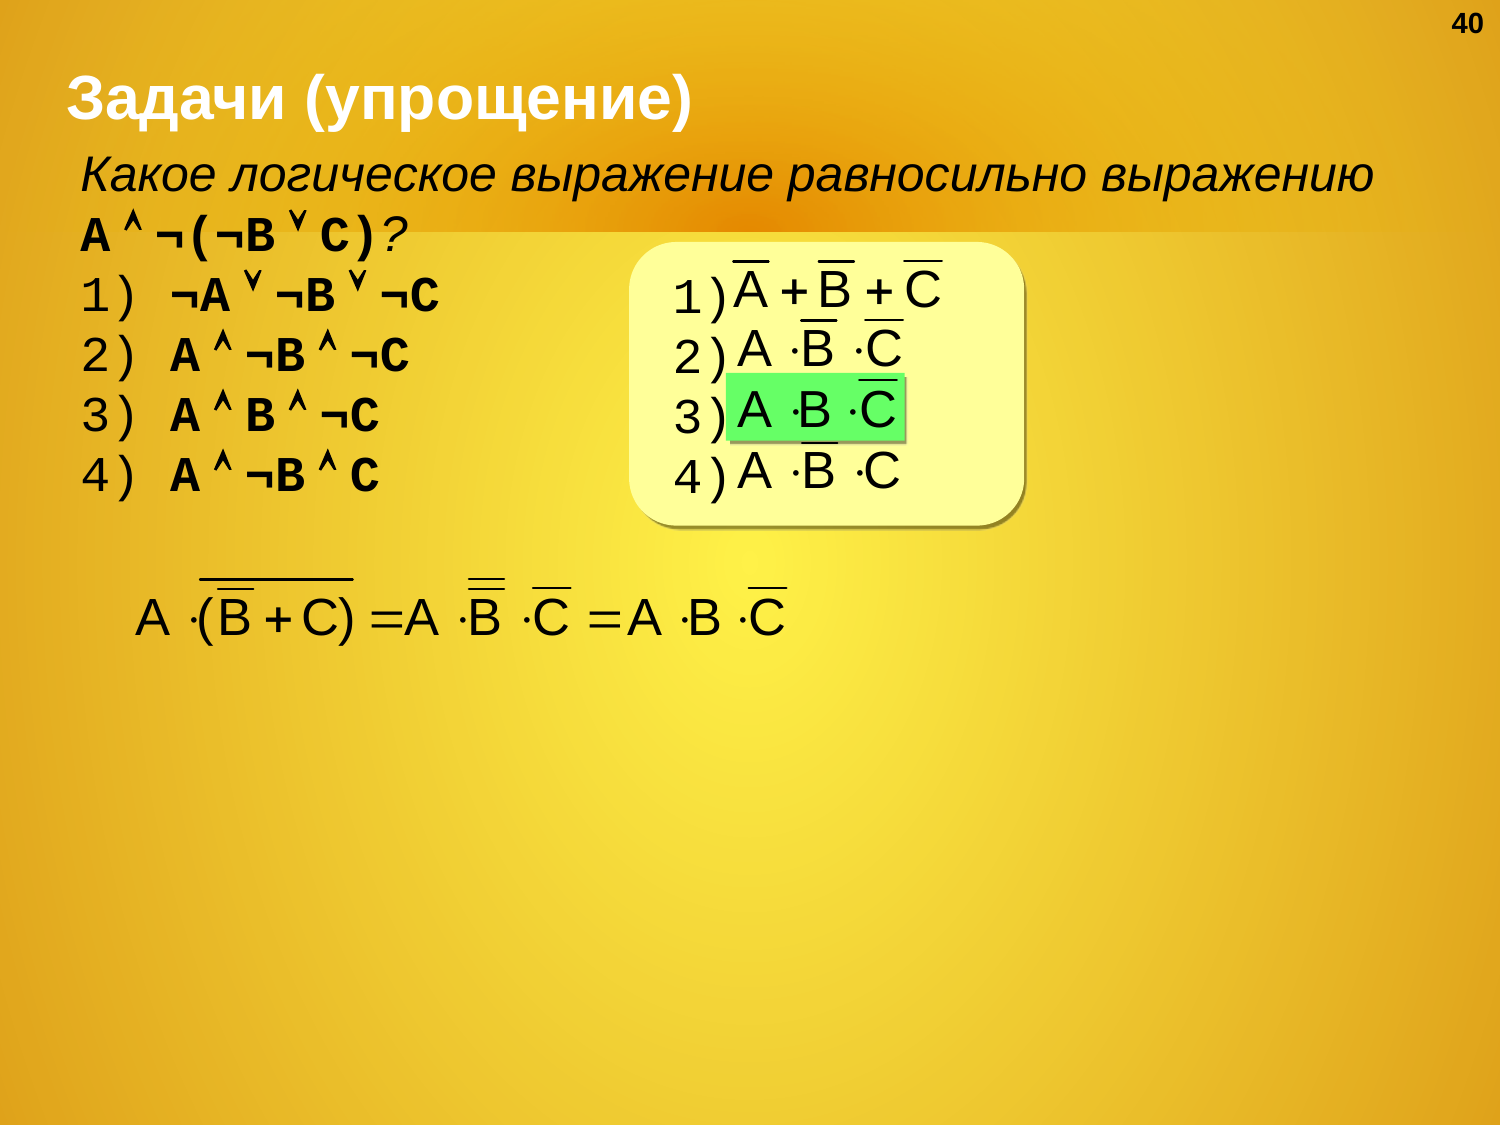

# Задачи (упрощение)
Какое логическое выражение равносильно выражению
A  ¬(¬B  C)?
 ¬A  ¬B  ¬C
 A  ¬B  ¬C
 A  B  ¬C
 A  ¬B  C